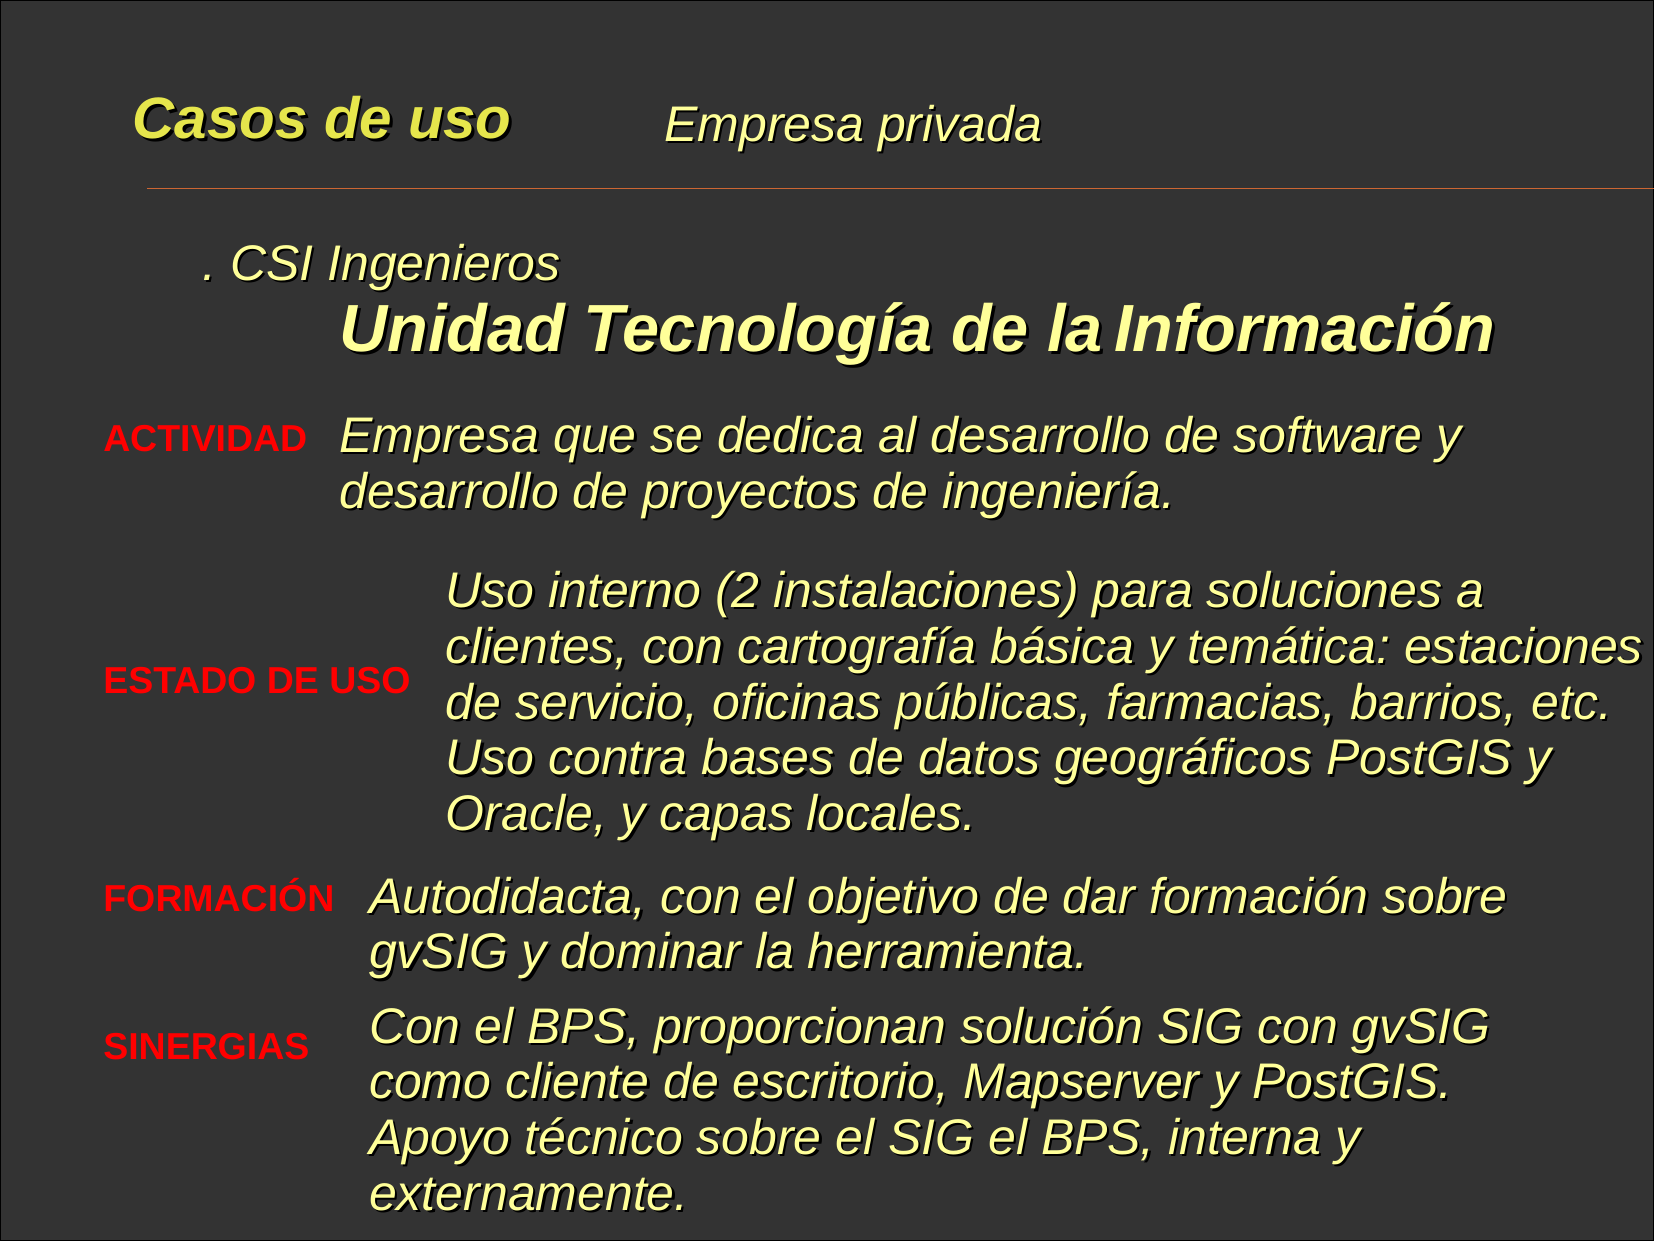

Casos de uso
Empresa privada
 . CSI Ingenieros
		Unidad Tecnología de la Información
Empresa que se dedica al desarrollo de software y desarrollo de proyectos de ingeniería.
ACTIVIDAD
Uso interno (2 instalaciones) para soluciones a clientes, con cartografía básica y temática: estaciones de servicio, oficinas públicas, farmacias, barrios, etc.
Uso contra bases de datos geográficos PostGIS y Oracle, y capas locales.
ESTADO DE USO
Autodidacta, con el objetivo de dar formación sobre gvSIG y dominar la herramienta.
FORMACIÓN
Con el BPS, proporcionan solución SIG con gvSIG como cliente de escritorio, Mapserver y PostGIS.
Apoyo técnico sobre el SIG el BPS, interna y externamente.
SINERGIAS